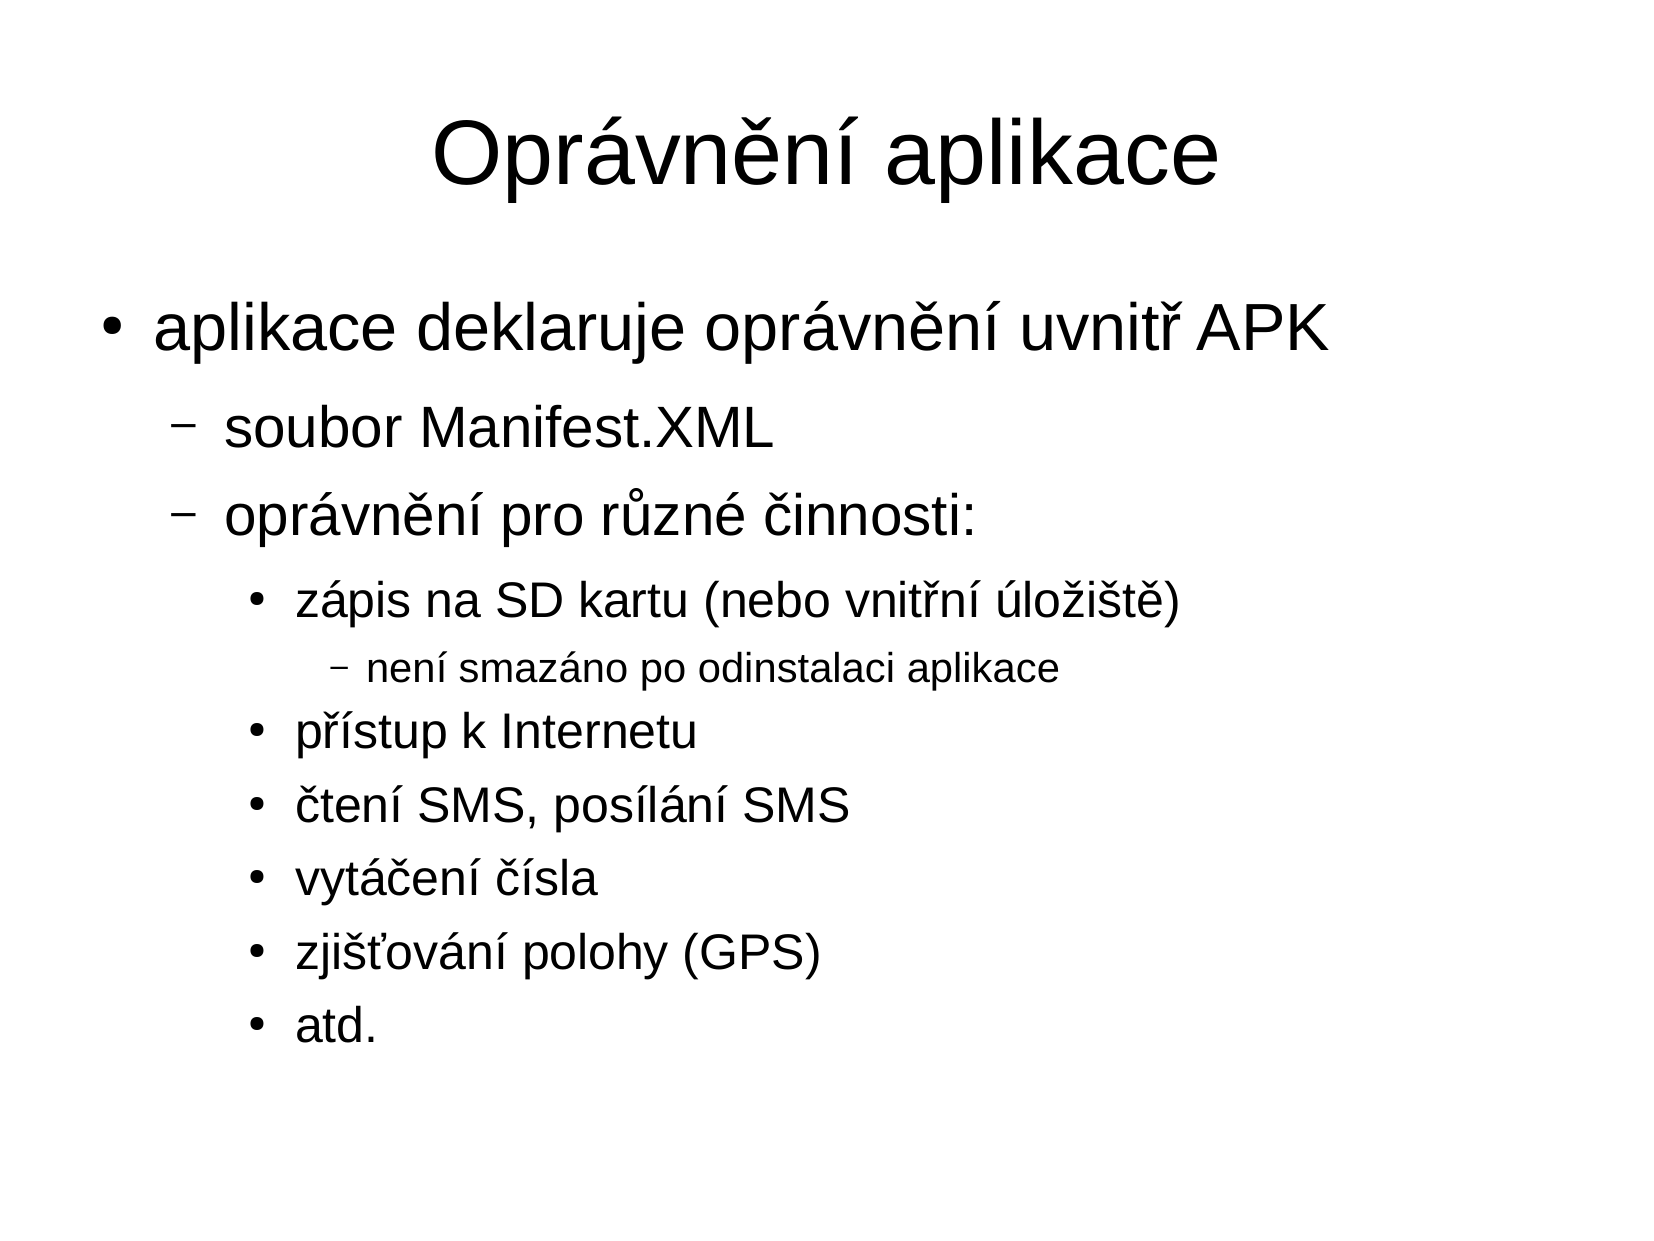

# Oprávnění aplikace
aplikace deklaruje oprávnění uvnitř APK
soubor Manifest.XML
oprávnění pro různé činnosti:
zápis na SD kartu (nebo vnitřní úložiště)
není smazáno po odinstalaci aplikace
přístup k Internetu
čtení SMS, posílání SMS
vytáčení čísla
zjišťování polohy (GPS)
atd.